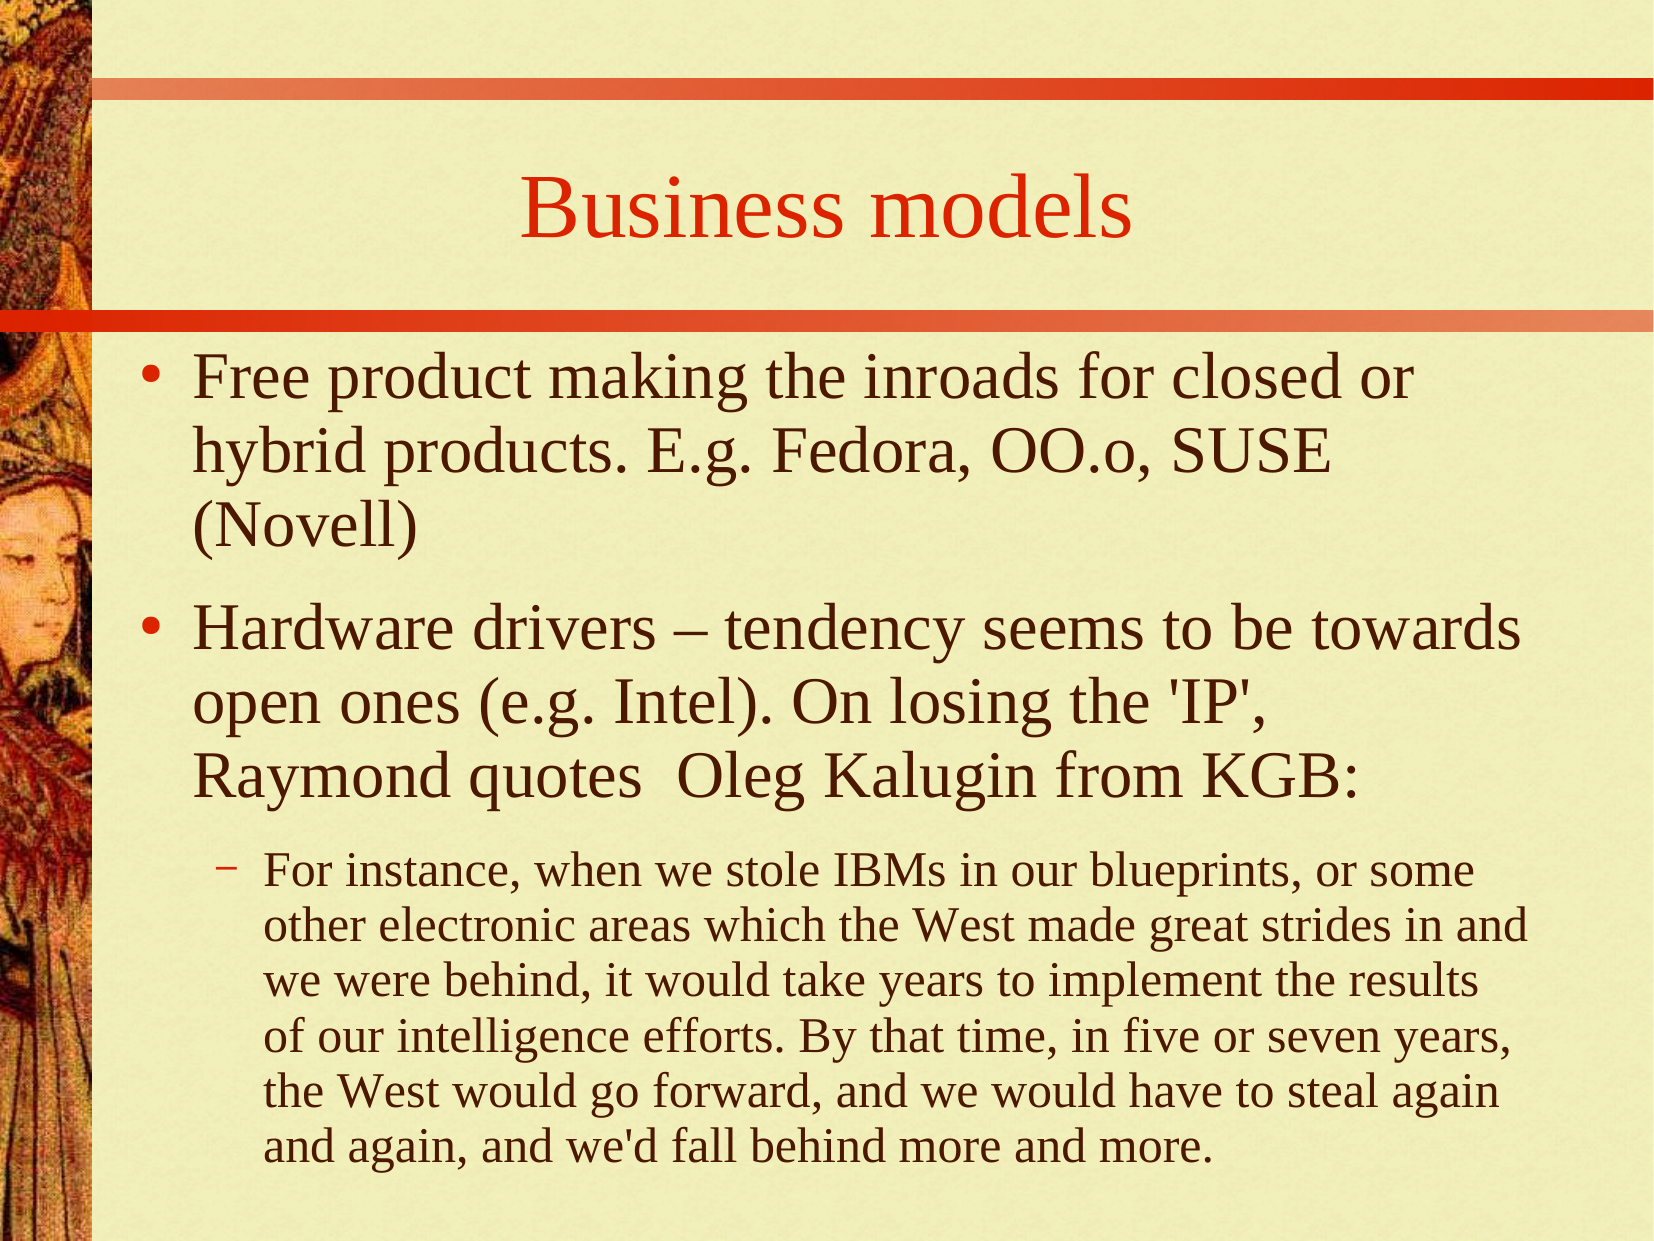

# Business models
Free product making the inroads for closed or hybrid products. E.g. Fedora, OO.o, SUSE (Novell)
Hardware drivers – tendency seems to be towards open ones (e.g. Intel). On losing the 'IP', Raymond quotes Oleg Kalugin from KGB:
For instance, when we stole IBMs in our blueprints, or some other electronic areas which the West made great strides in and we were behind, it would take years to implement the results of our intelligence efforts. By that time, in five or seven years, the West would go forward, and we would have to steal again and again, and we'd fall behind more and more.